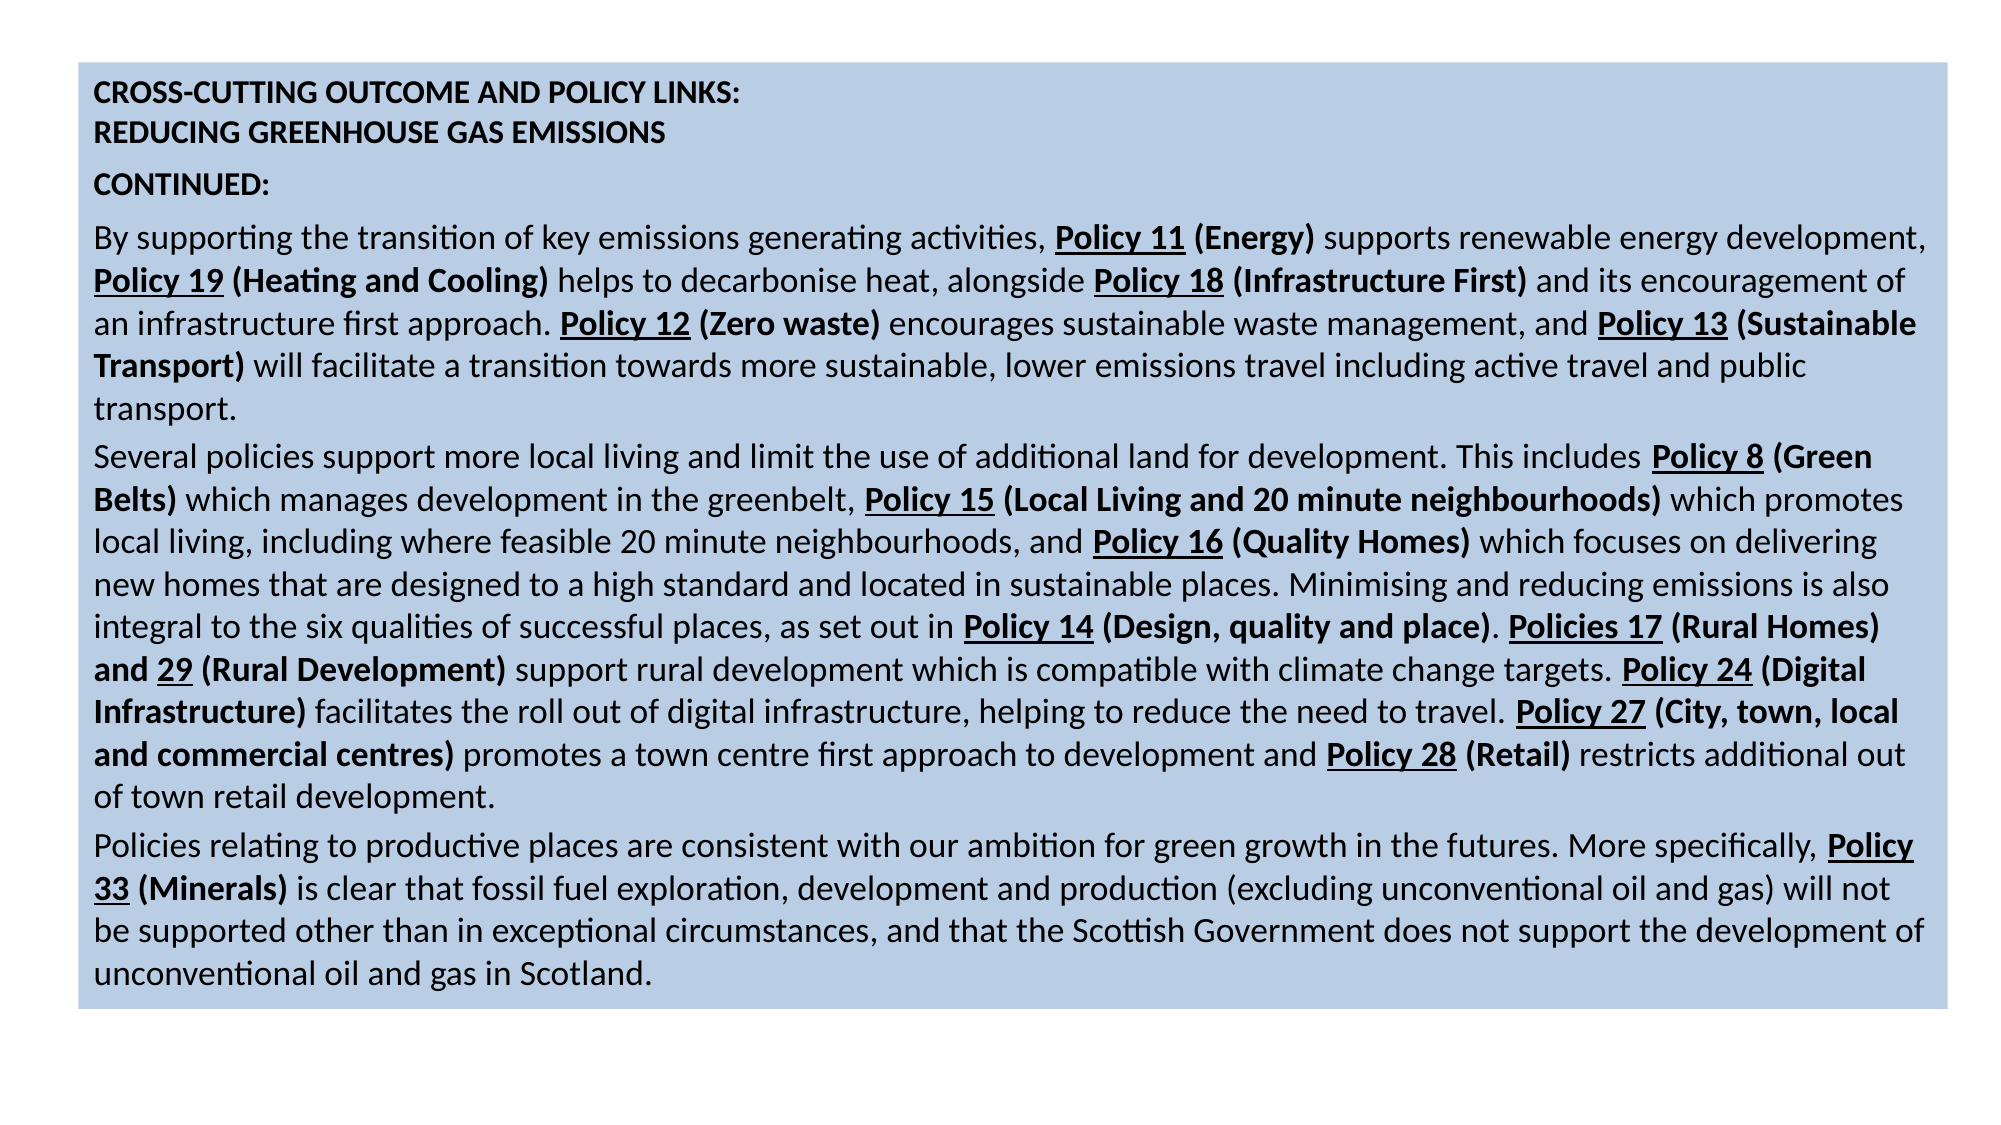

CROSS-CUTTING OUTCOME AND POLICY LINKS:
REDUCING GREENHOUSE GAS EMISSIONS
CONTINUED:
By supporting the transition of key emissions generating activities, Policy 11 (Energy) supports renewable energy development, Policy 19 (Heating and Cooling) helps to decarbonise heat, alongside Policy 18 (Infrastructure First) and its encouragement of an infrastructure first approach. Policy 12 (Zero waste) encourages sustainable waste management, and Policy 13 (Sustainable Transport) will facilitate a transition towards more sustainable, lower emissions travel including active travel and public transport.
Several policies support more local living and limit the use of additional land for development. This includes Policy 8 (Green Belts) which manages development in the greenbelt, Policy 15 (Local Living and 20 minute neighbourhoods) which promotes local living, including where feasible 20 minute neighbourhoods, and Policy 16 (Quality Homes) which focuses on delivering new homes that are designed to a high standard and located in sustainable places. Minimising and reducing emissions is also integral to the six qualities of successful places, as set out in Policy 14 (Design, quality and place). Policies 17 (Rural Homes) and 29 (Rural Development) support rural development which is compatible with climate change targets. Policy 24 (Digital Infrastructure) facilitates the roll out of digital infrastructure, helping to reduce the need to travel. Policy 27 (City, town, local and commercial centres) promotes a town centre first approach to development and Policy 28 (Retail) restricts additional out of town retail development.
Policies relating to productive places are consistent with our ambition for green growth in the futures. More specifically, Policy 33 (Minerals) is clear that fossil fuel exploration, development and production (excluding unconventional oil and gas) will not be supported other than in exceptional circumstances, and that the Scottish Government does not support the development of unconventional oil and gas in Scotland.